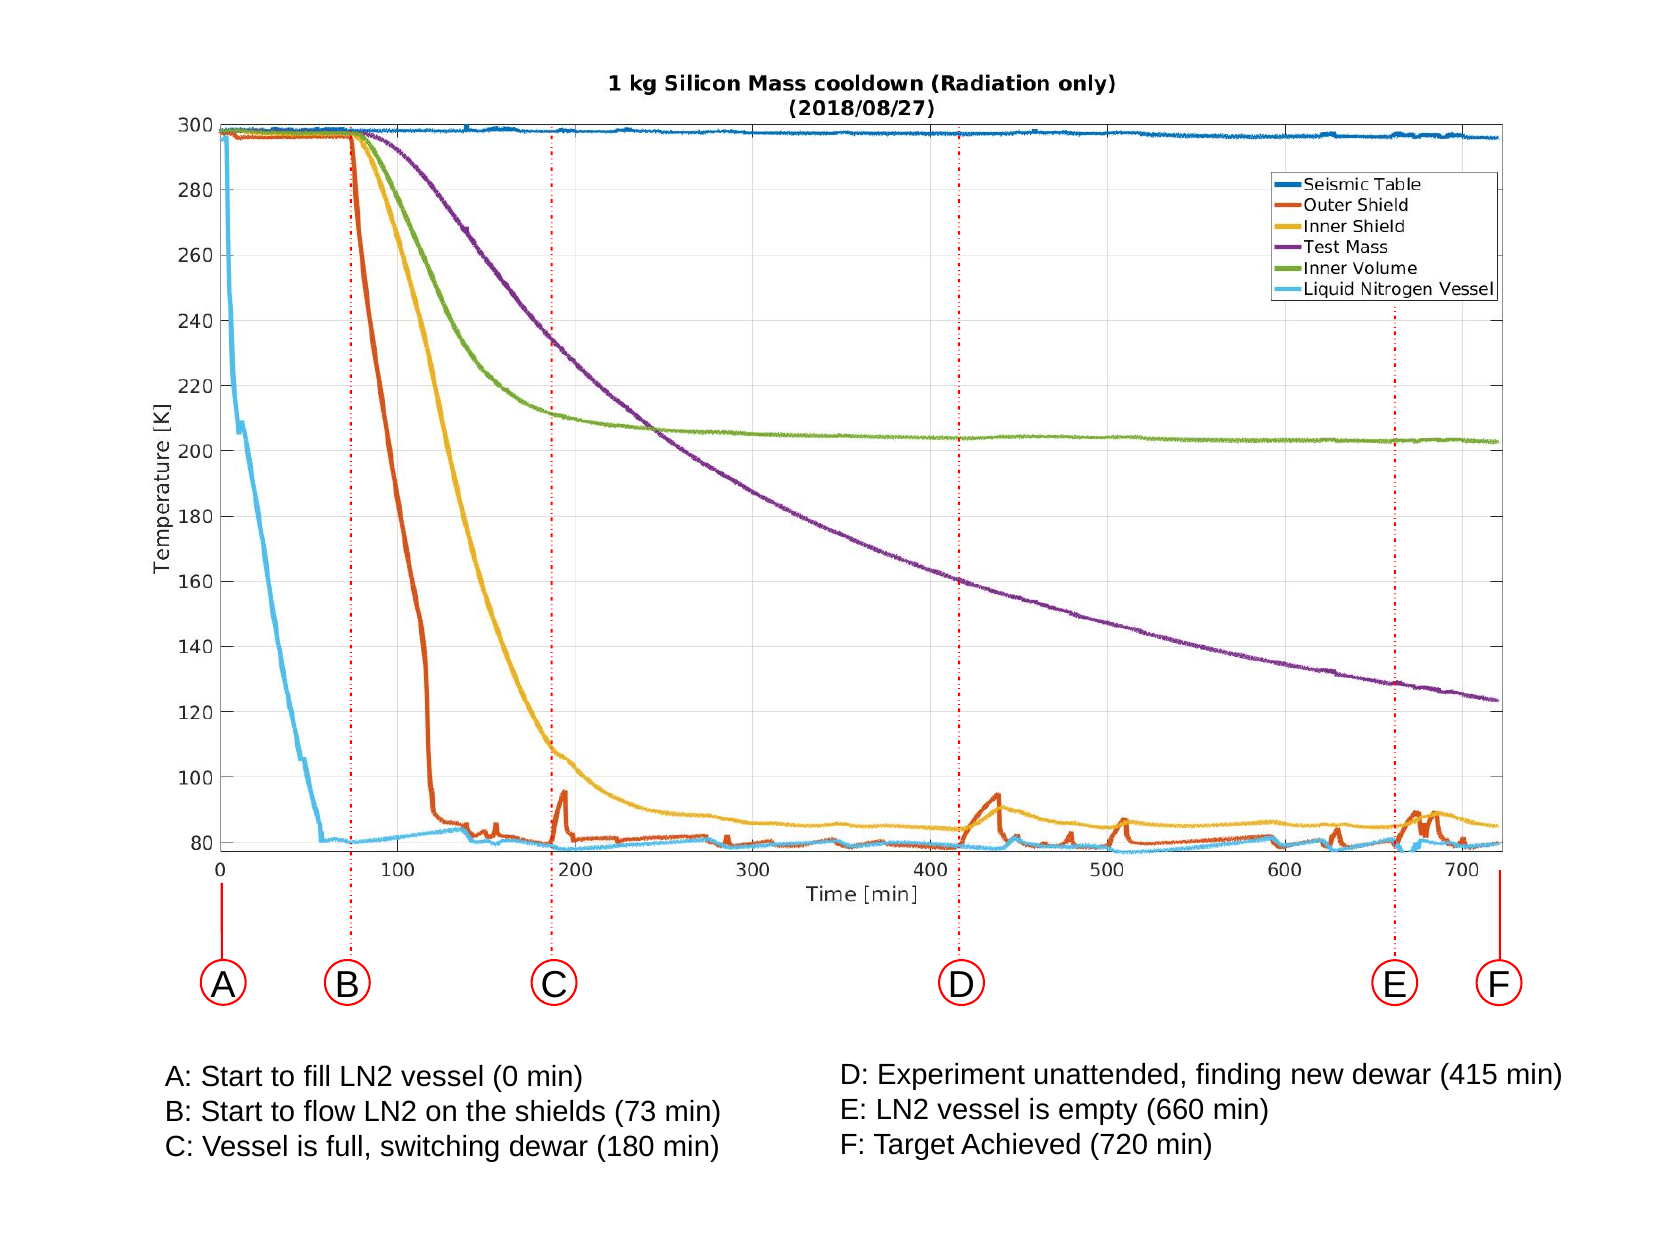

A
B
C
D
E
F
D: Experiment unattended, finding new dewar (415 min)
E: LN2 vessel is empty (660 min)
F: Target Achieved (720 min)
A: Start to fill LN2 vessel (0 min)
B: Start to flow LN2 on the shields (73 min)
C: Vessel is full, switching dewar (180 min)